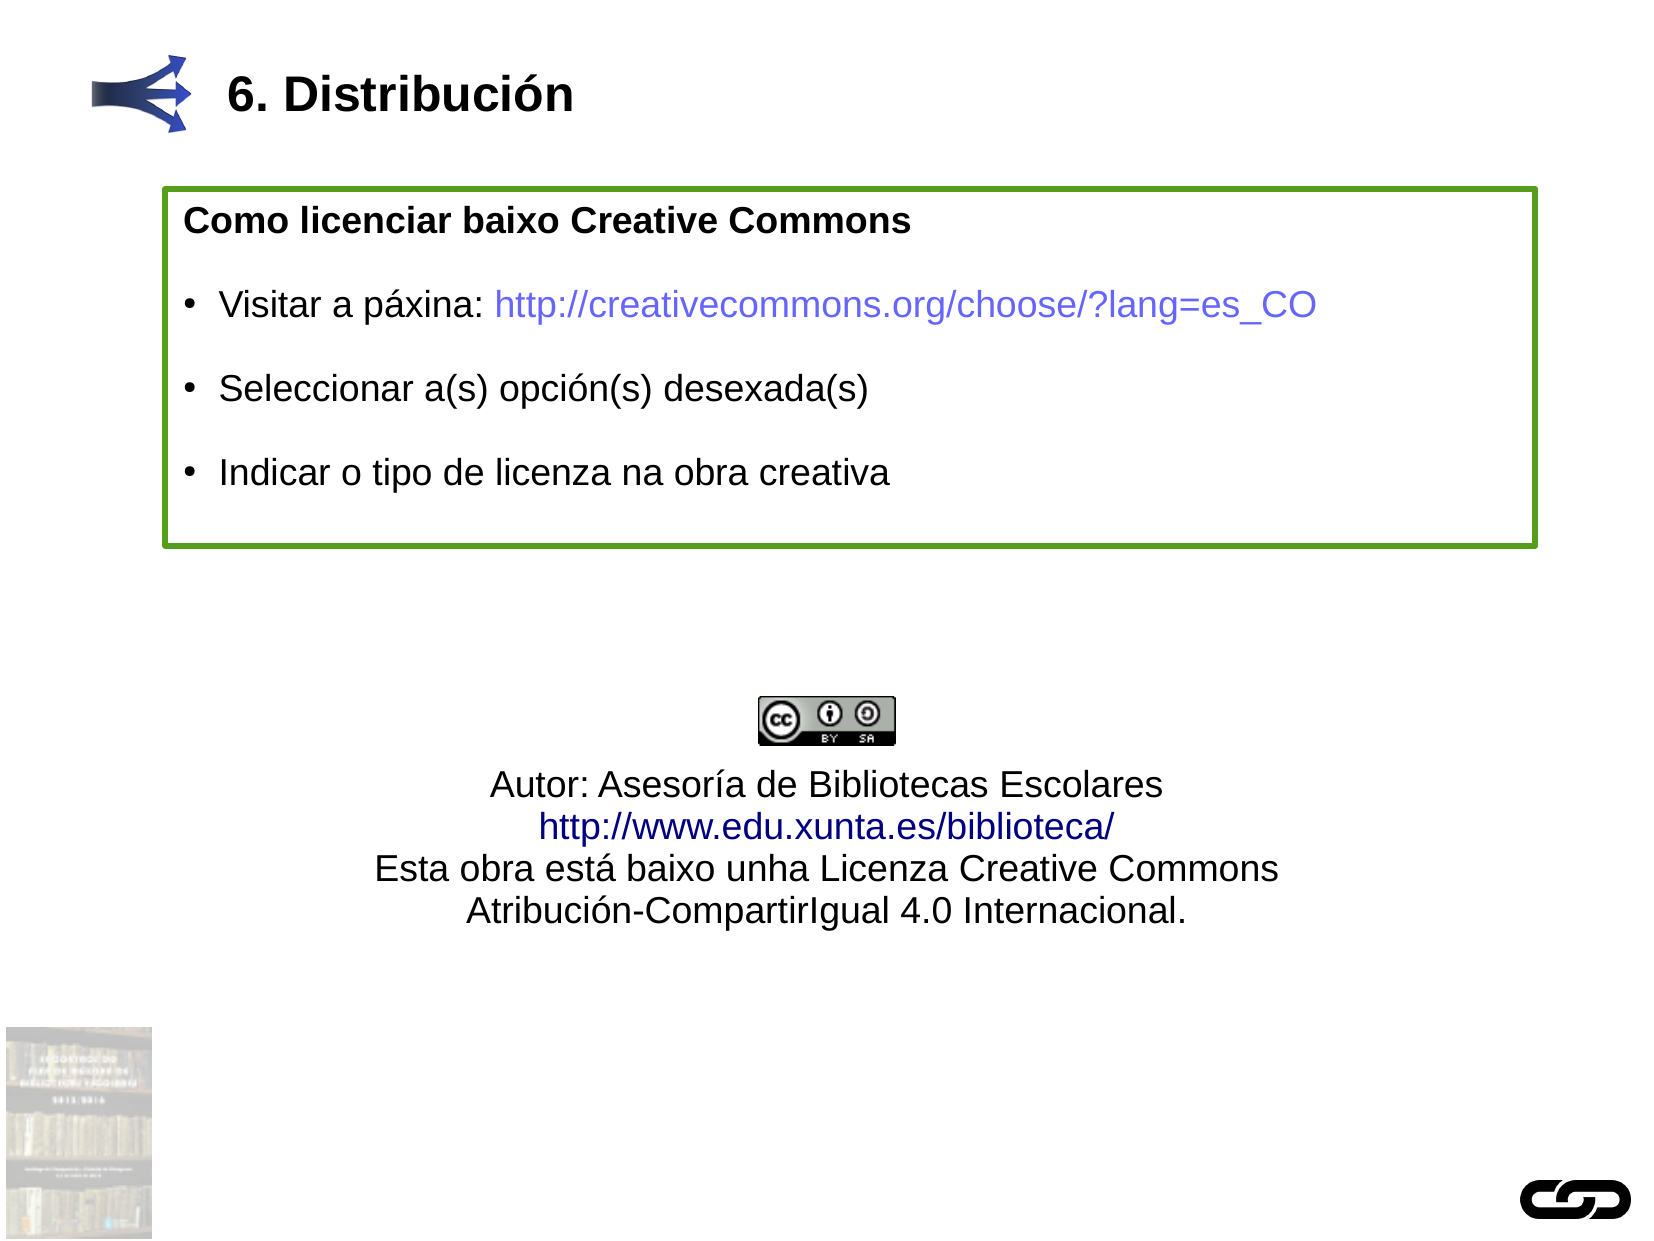

6. Distribución
Como licenciar baixo Creative Commons
Visitar a páxina: http://creativecommons.org/choose/?lang=es_CO
Seleccionar a(s) opción(s) desexada(s)
Indicar o tipo de licenza na obra creativa
Autor: Asesoría de Bibliotecas Escolares
http://www.edu.xunta.es/biblioteca/
Esta obra está baixo unha Licenza Creative Commons Atribución-CompartirIgual 4.0 Internacional.